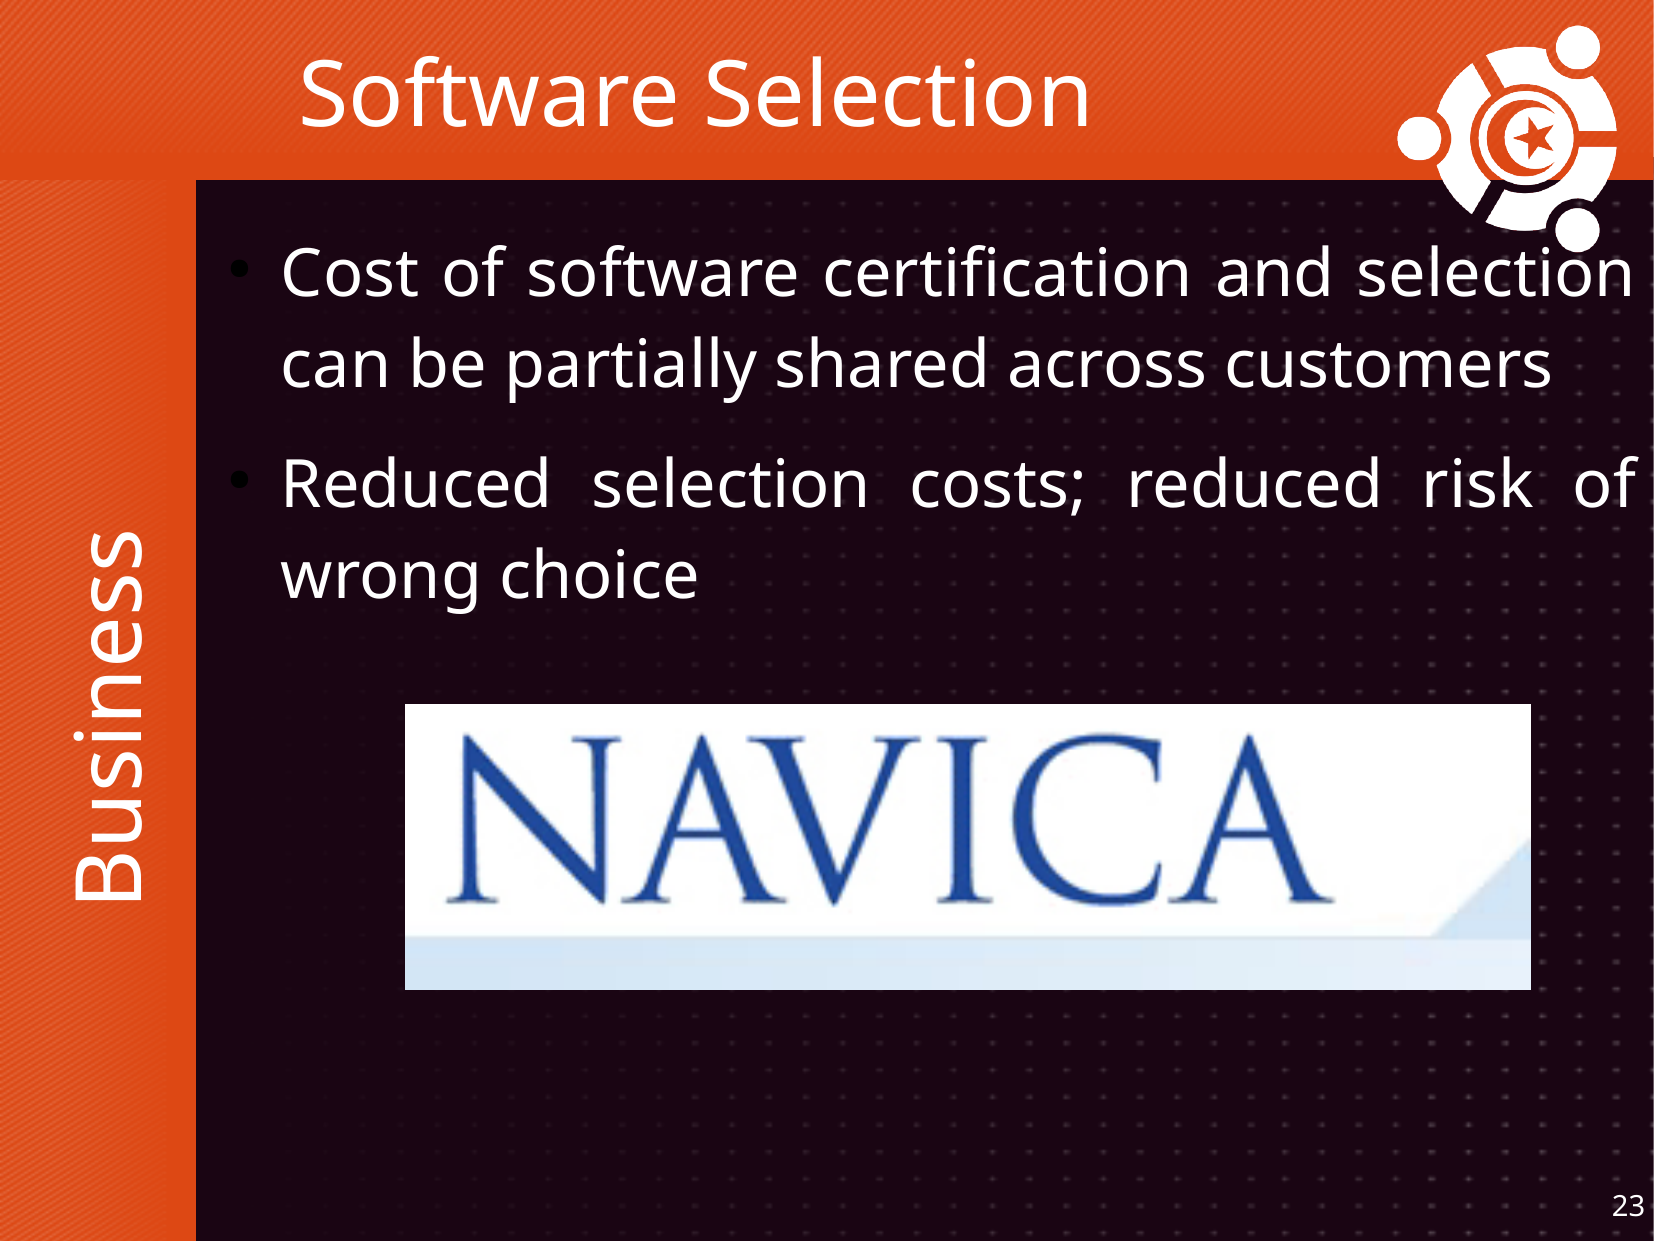

# Software Selection
Cost of software certification and selection can be partially shared across customers
Reduced selection costs; reduced risk of wrong choice
Business
23